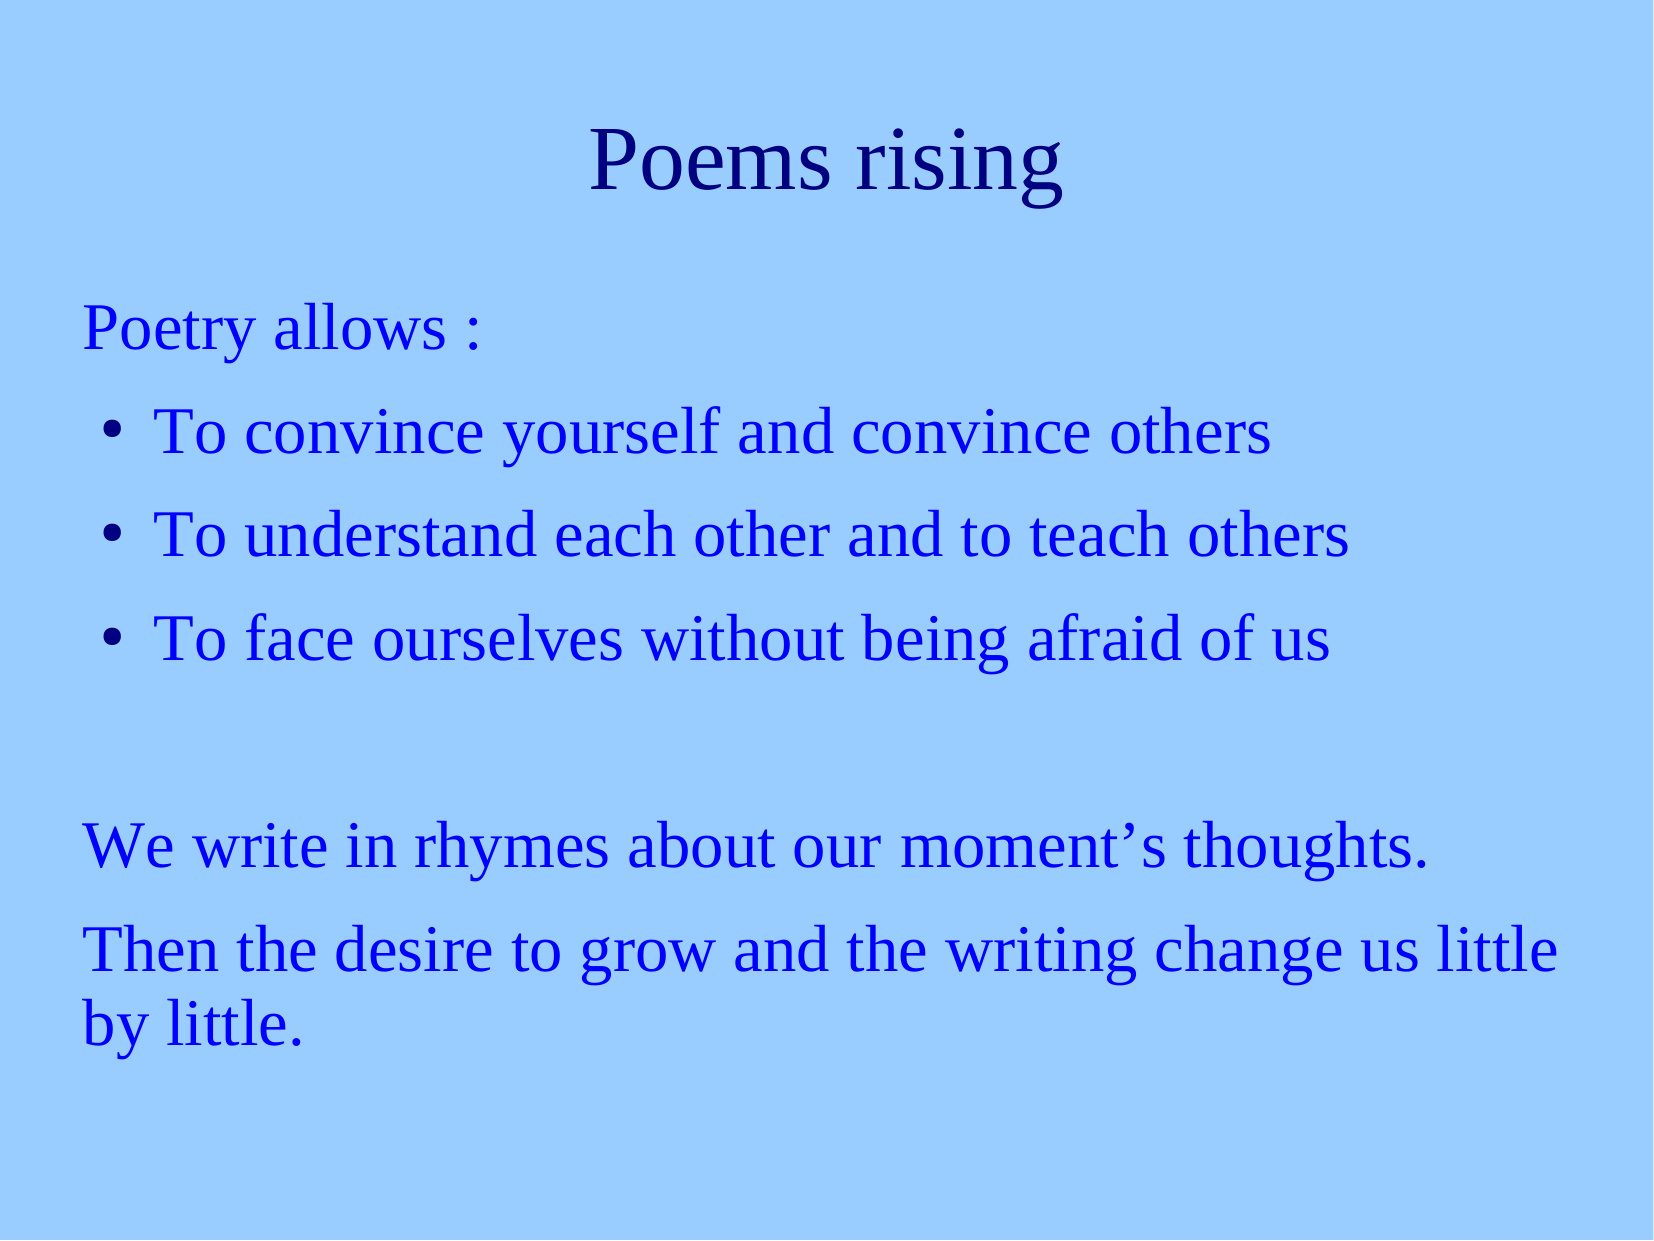

# Poems rising
Poetry allows :
To convince yourself and convince others
To understand each other and to teach others
To face ourselves without being afraid of us
We write in rhymes about our moment’s thoughts.
Then the desire to grow and the writing change us little by little.